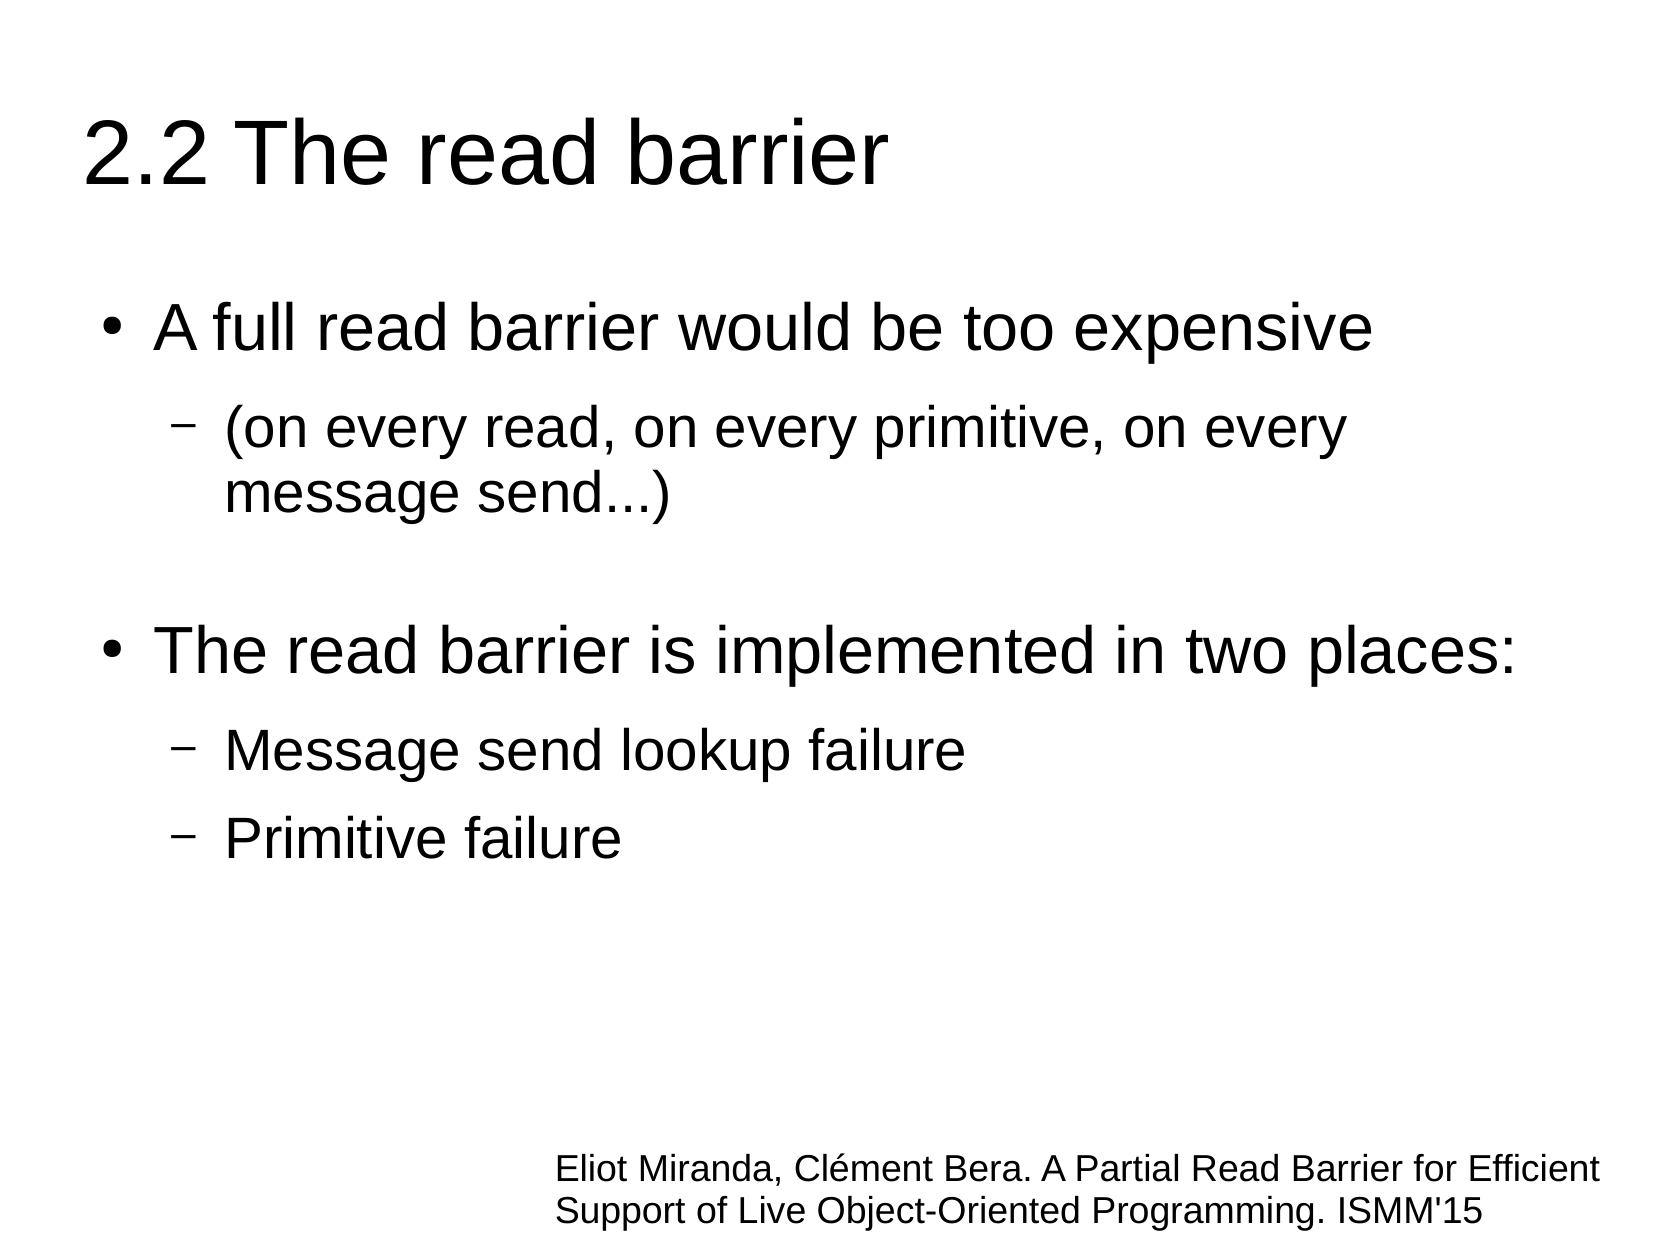

# 2.2 The read barrier
A full read barrier would be too expensive
(on every read, on every primitive, on every message send...)
The read barrier is implemented in two places:
Message send lookup failure
Primitive failure
Eliot Miranda, Clément Bera. A Partial Read Barrier for Efficient Support of Live Object-Oriented Programming. ISMM'15